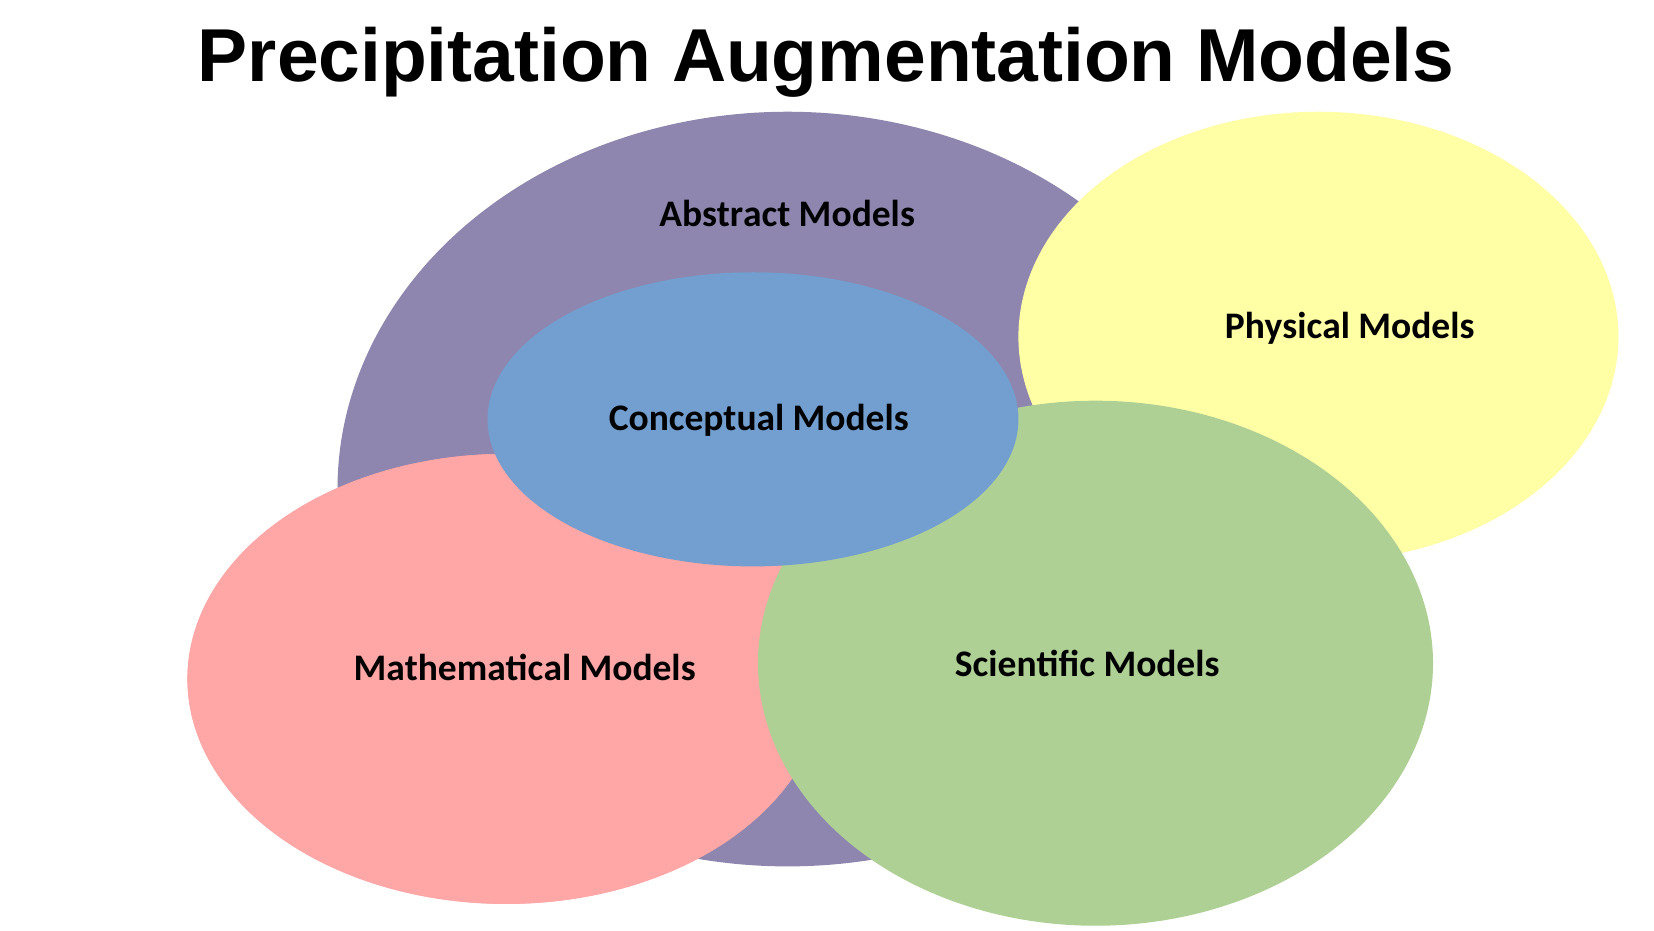

# Precipitation Augmentation Models
Abstract Models
Conceptual Models
Physical Models
Scientific Models
Mathematical Models